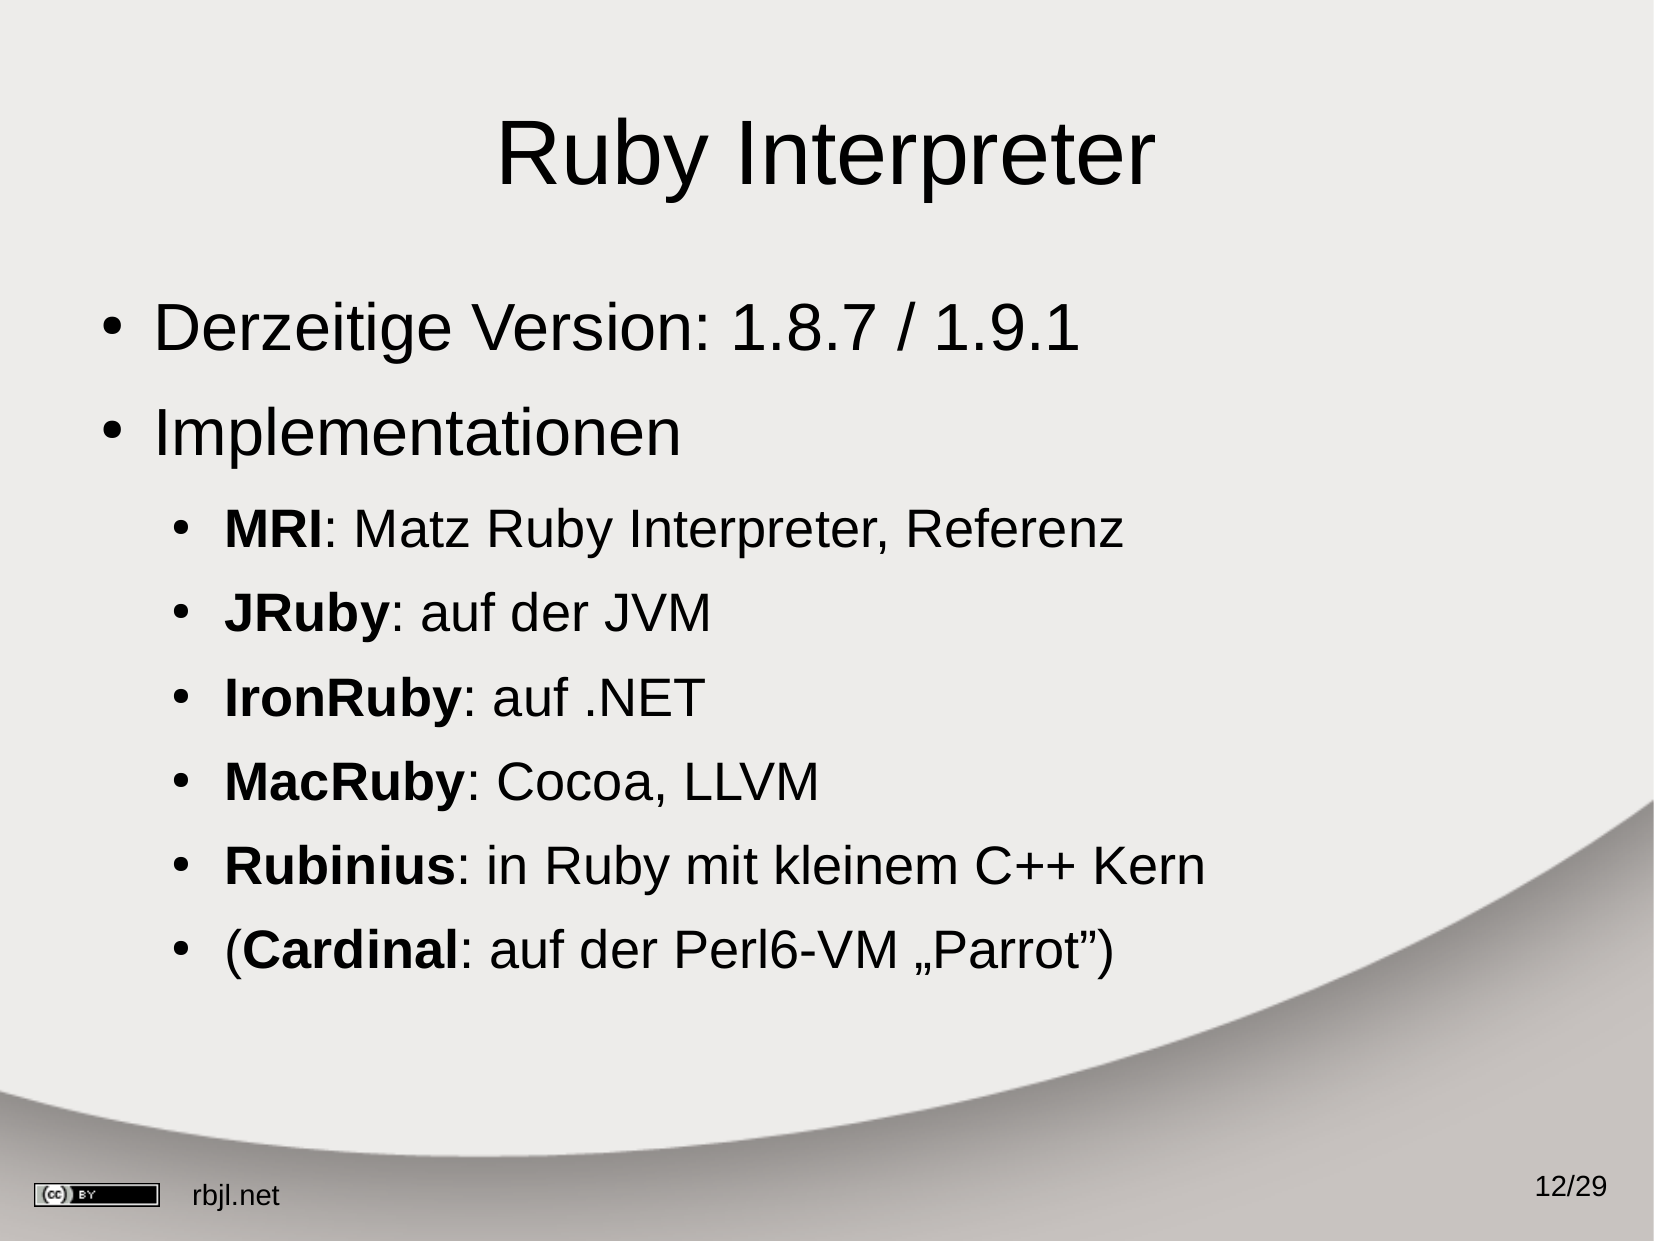

# Ruby Interpreter
Derzeitige Version: 1.8.7 / 1.9.1
Implementationen
MRI: Matz Ruby Interpreter, Referenz
JRuby: auf der JVM
IronRuby: auf .NET
MacRuby: Cocoa, LLVM
Rubinius: in Ruby mit kleinem C++ Kern
(Cardinal: auf der Perl6-VM „Parrot”)
12